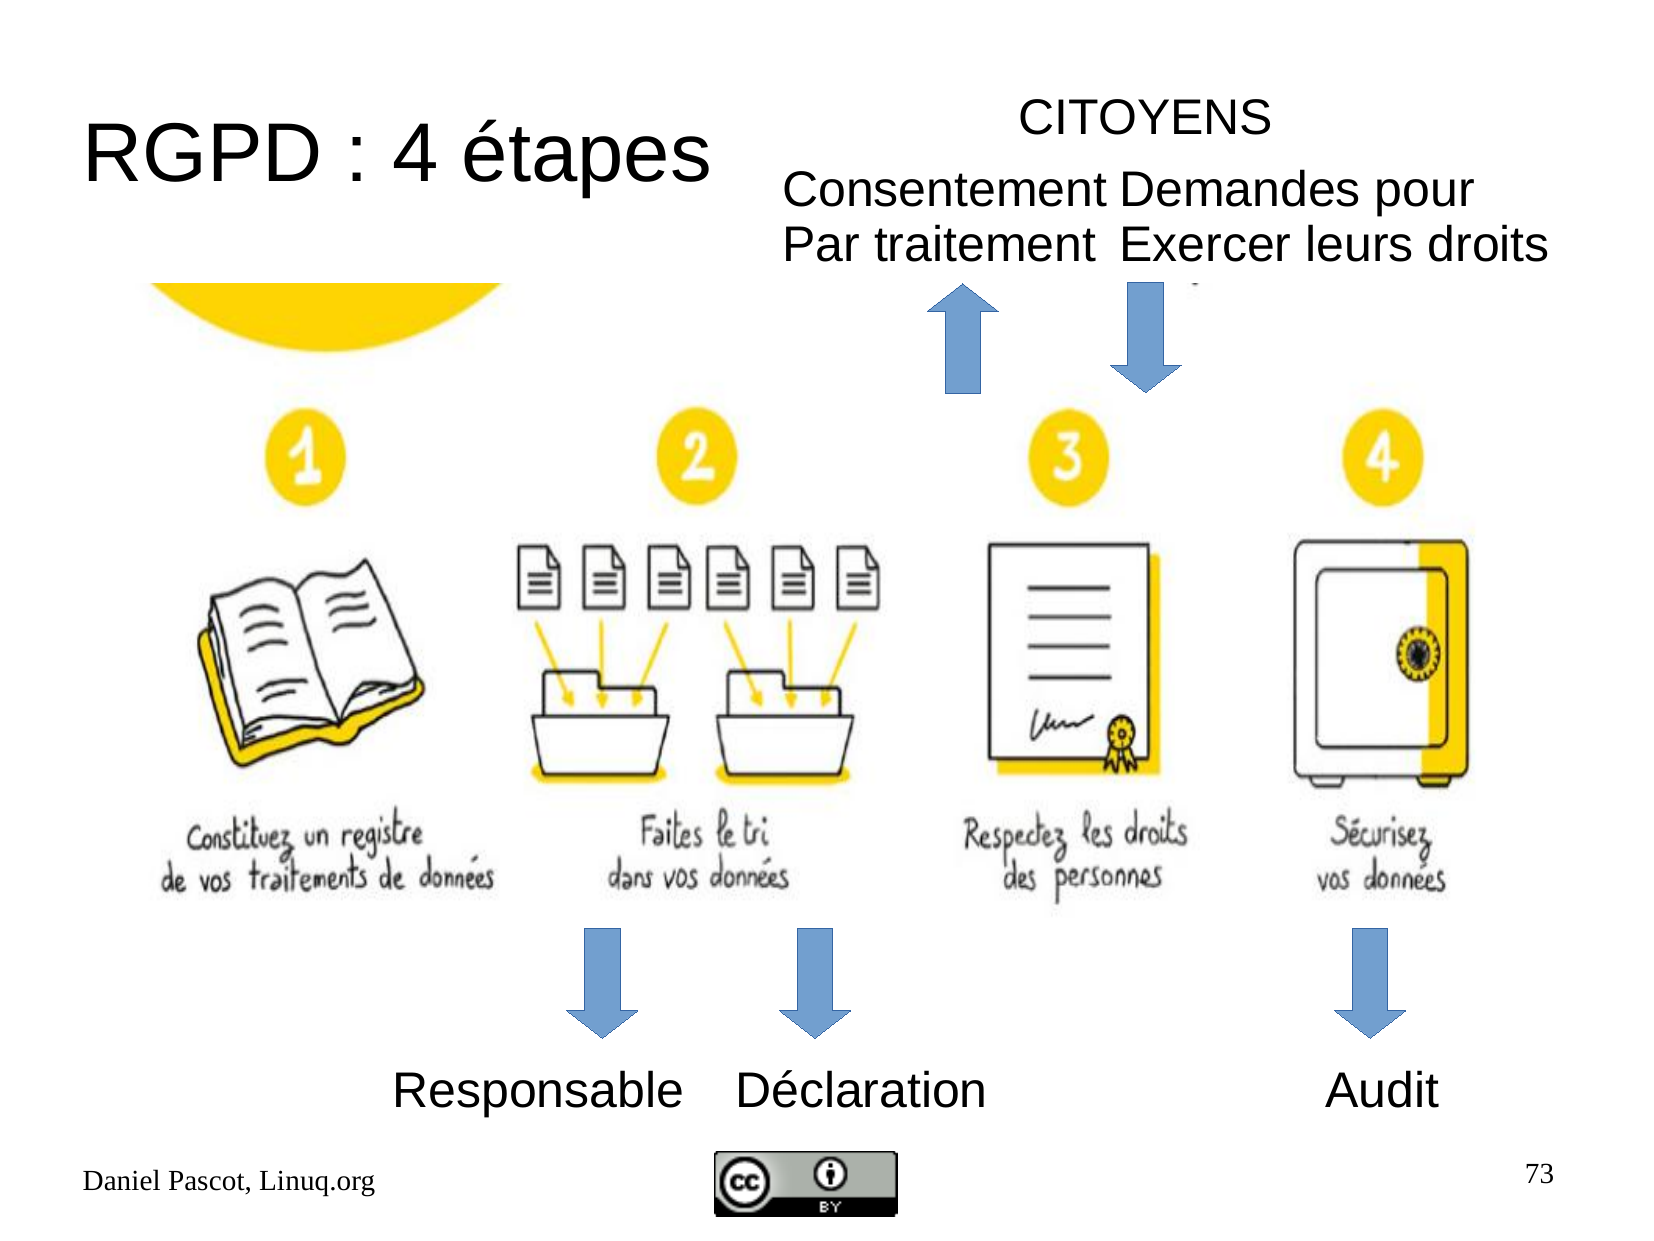

# RGPD : 4 étapes
CITOYENS
Consentement
Par traitement
Demandes pour
Exercer leurs droits
Responsable
Déclaration
Audit
73
15-08- 2018